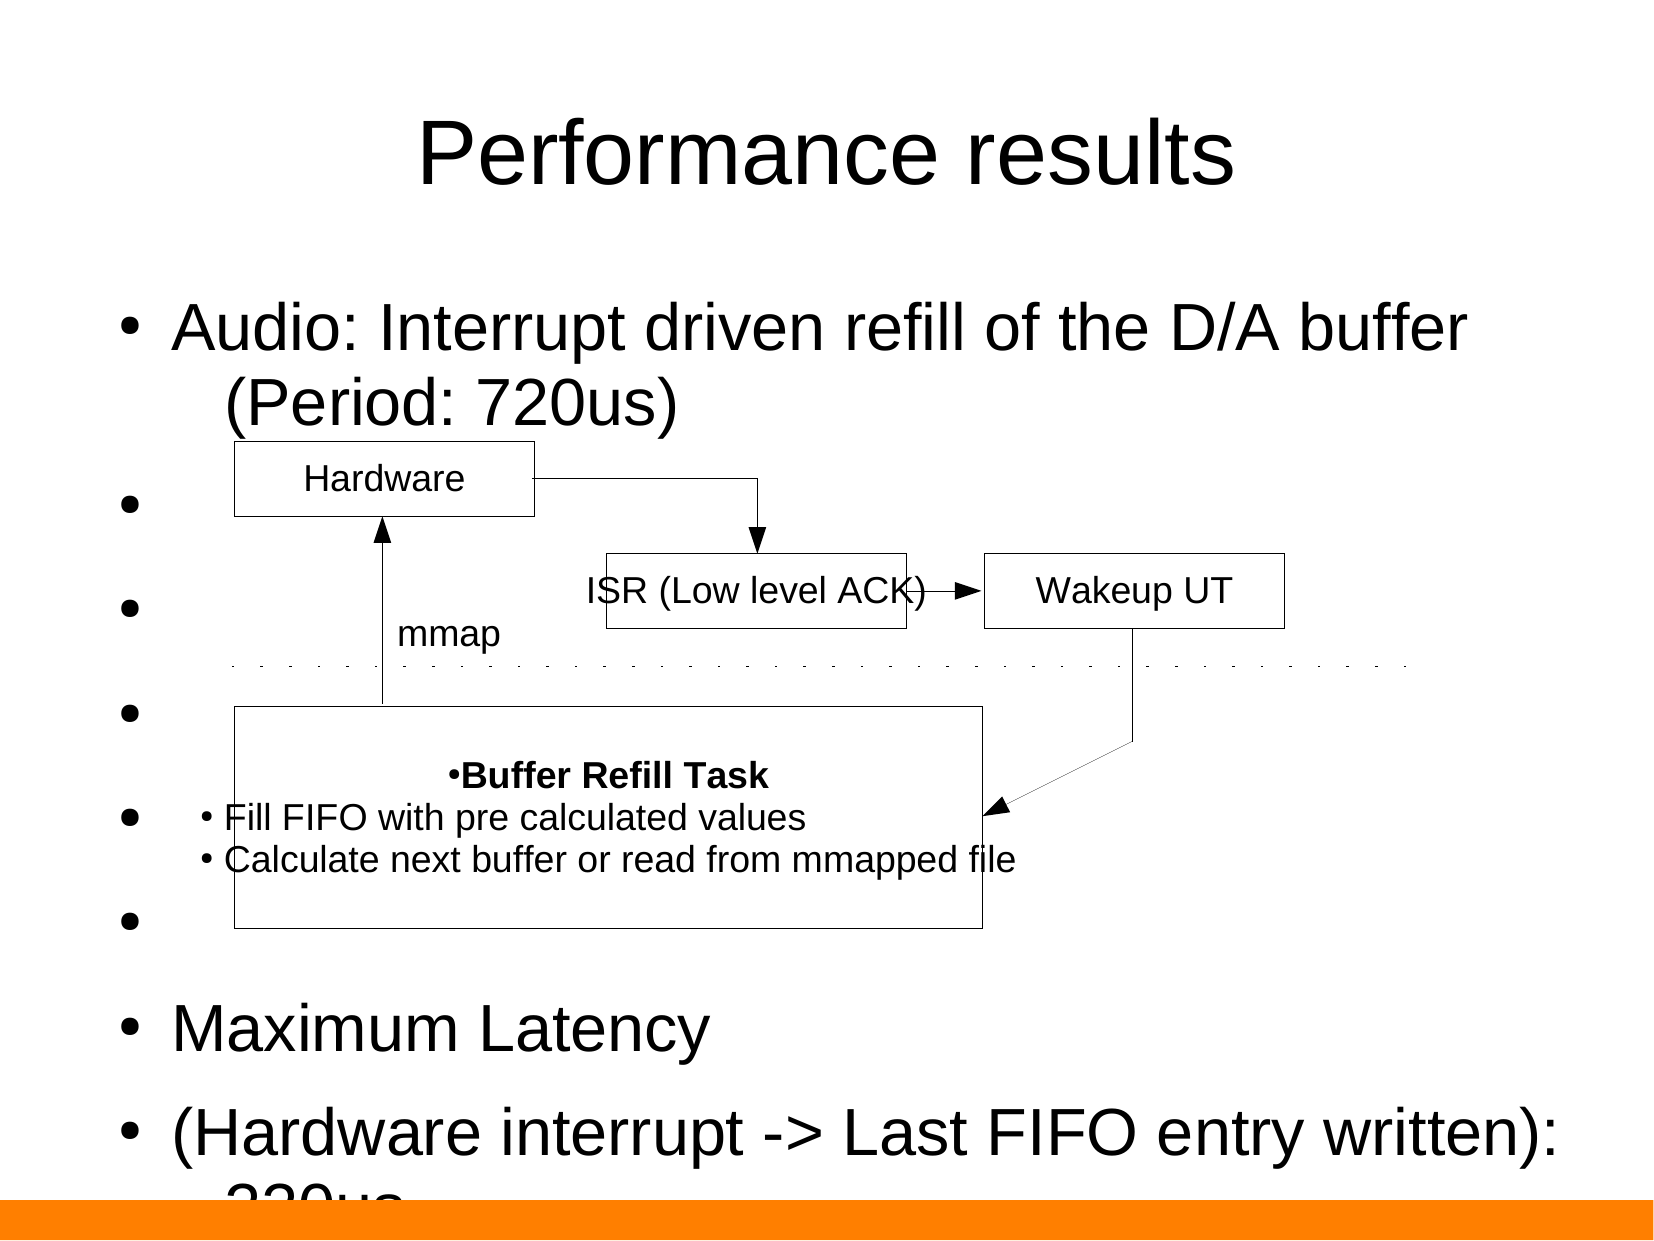

# Performance results
Audio: Interrupt driven refill of the D/A buffer (Period: 720us)
Maximum Latency
(Hardware interrupt -> Last FIFO entry written): 220us
Hardware
ISR (Low level ACK)
Wakeup UT
mmap
Buffer Refill Task
 Fill FIFO with pre calculated values
 Calculate next buffer or read from mmapped file